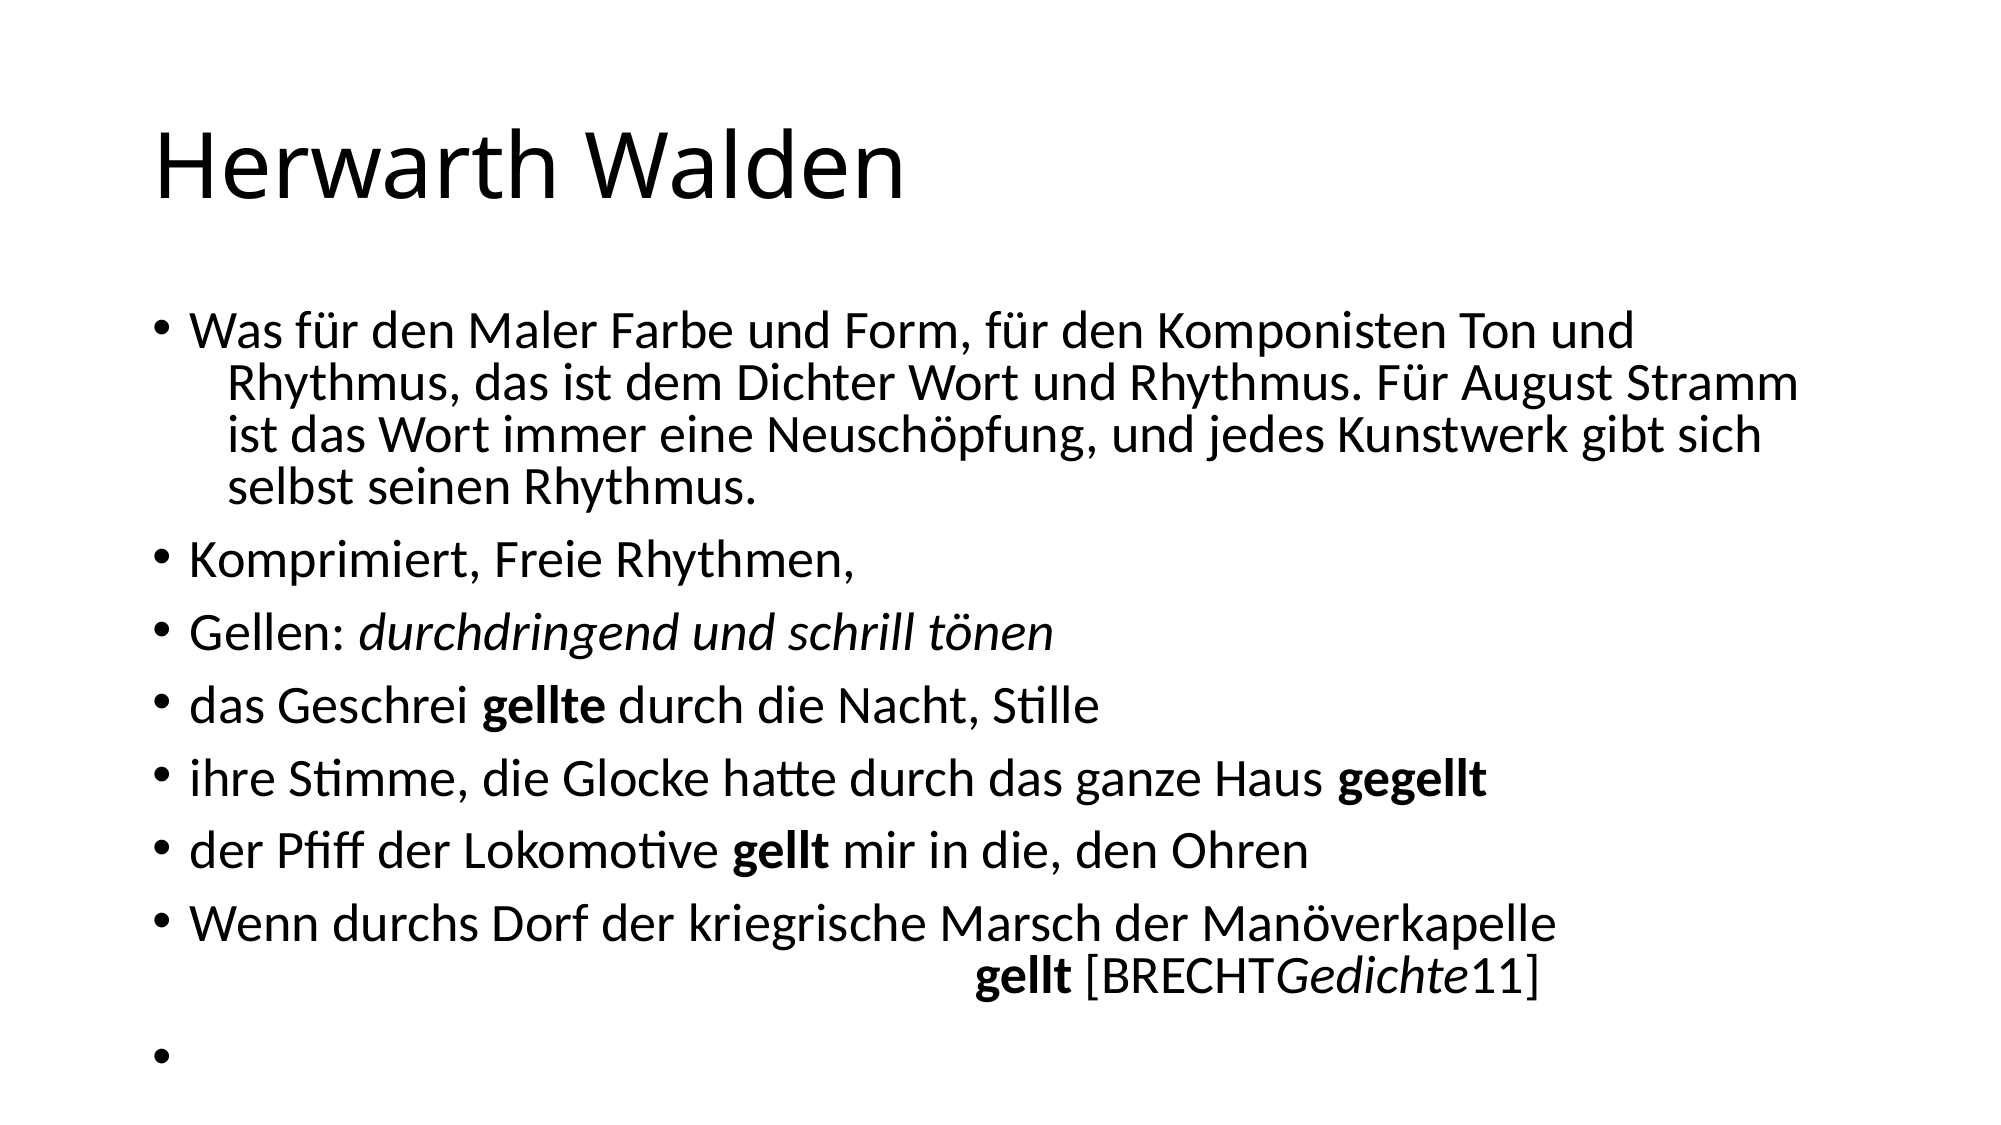

# Herwarth Walden
Was für den Maler Farbe und Form, für den Komponisten Ton und Rhythmus, das ist dem Dichter Wort und Rhythmus. Für August Stramm ist das Wort immer eine Neuschöpfung, und jedes Kunstwerk gibt sich selbst seinen Rhythmus.
Komprimiert, Freie Rhythmen,
Gellen: durchdringend und schrill tönen
das Geschrei gellte durch die Nacht, Stille
ihre Stimme, die Glocke hatte durch das ganze Haus gegellt
der Pfiff der Lokomotive gellt mir in die, den Ohren
Wenn durchs Dorf der kriegrische Marsch der Manöverkapelle 			 gellt [BrechtGedichte11]